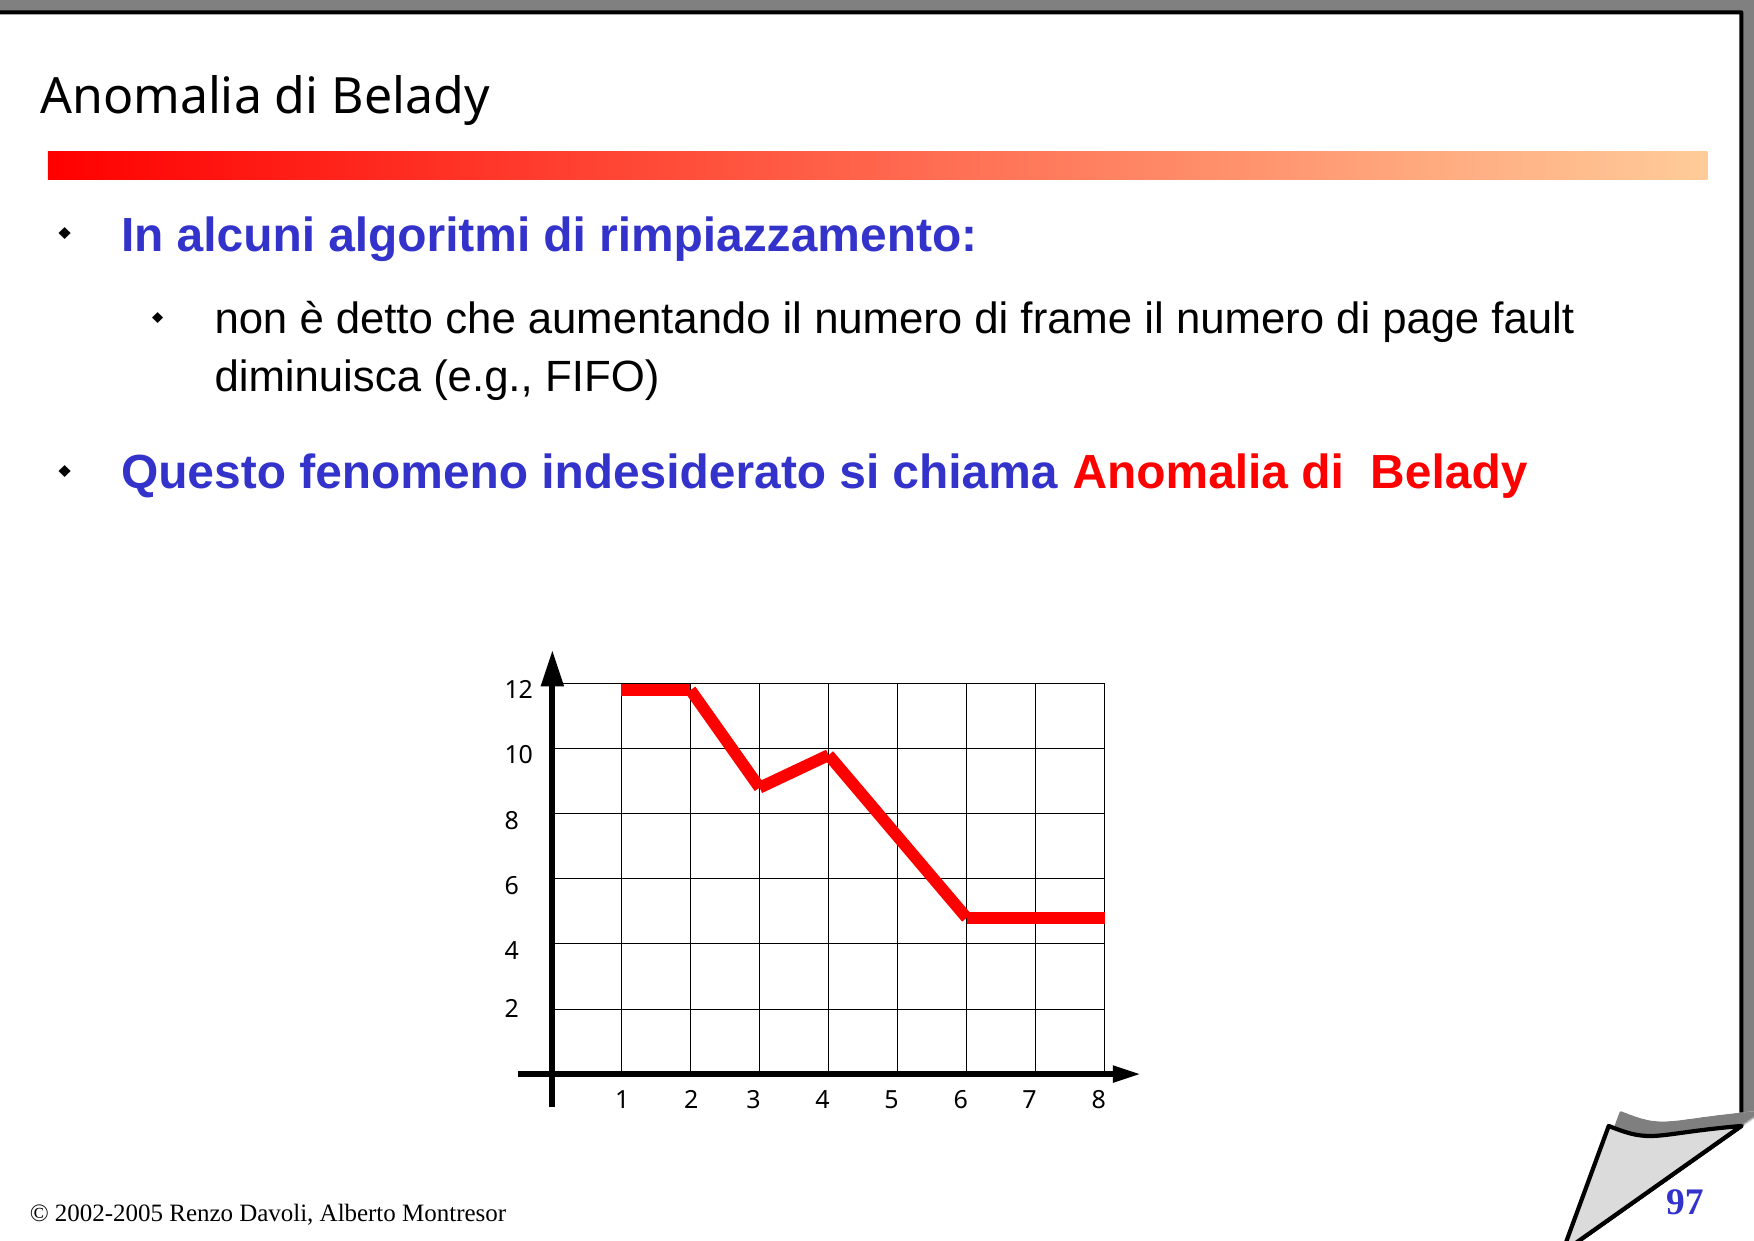

# Anomalia di Belady
In alcuni algoritmi di rimpiazzamento:
non è detto che aumentando il numero di frame il numero di page fault diminuisca (e.g., FIFO)
Questo fenomeno indesiderato si chiama Anomalia di Belady
12
10
8
6
4
2
1
2
3
4
5
6
7
8